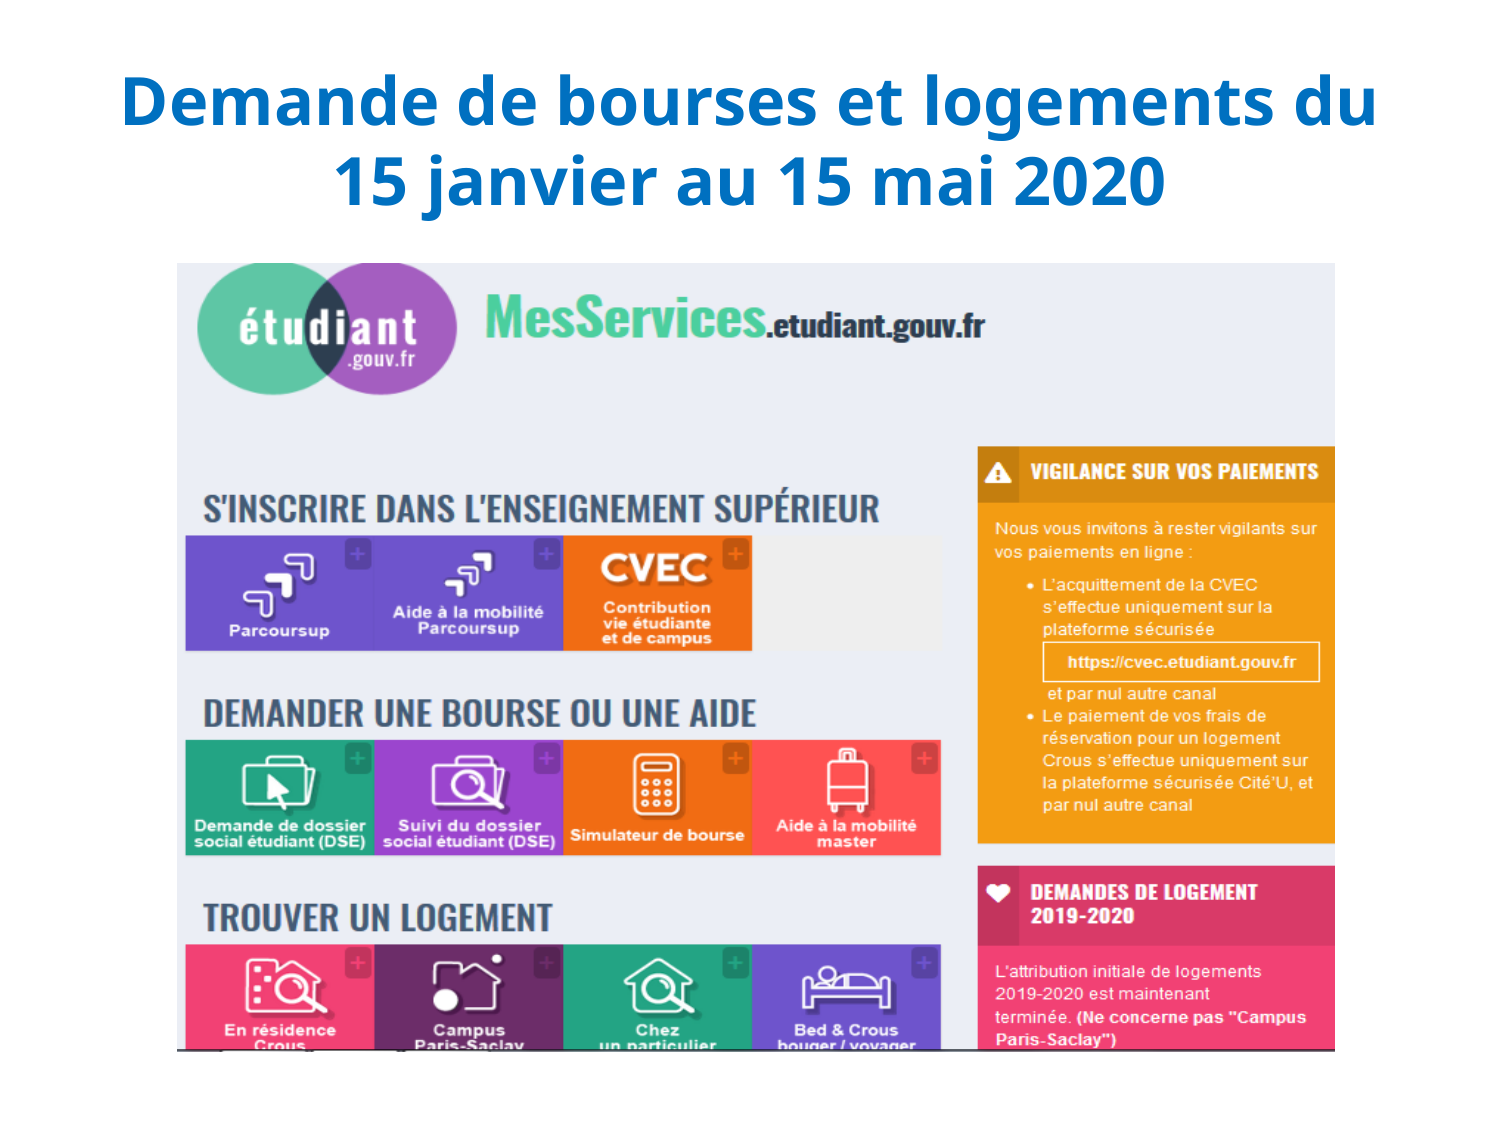

# Demande de bourses et logements du 15 janvier au 15 mai 2020